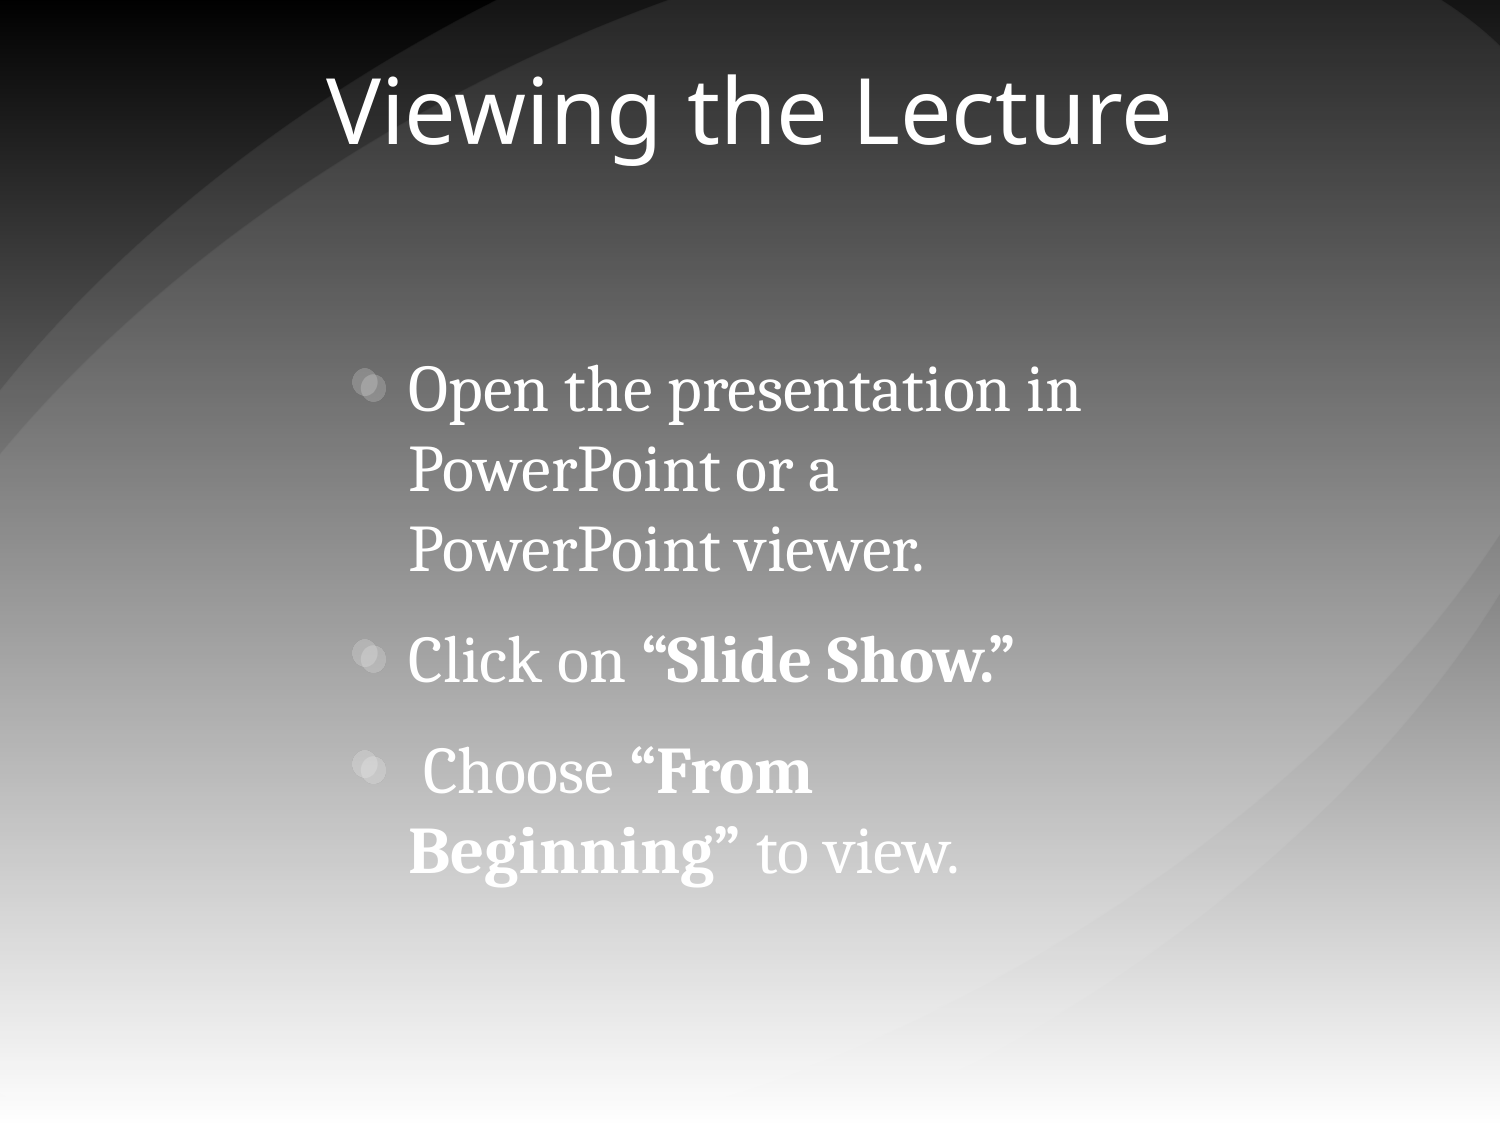

# Viewing the Lecture
Open the presentation in PowerPoint or a PowerPoint viewer.
Click on “Slide Show.”
 Choose “From Beginning” to view.